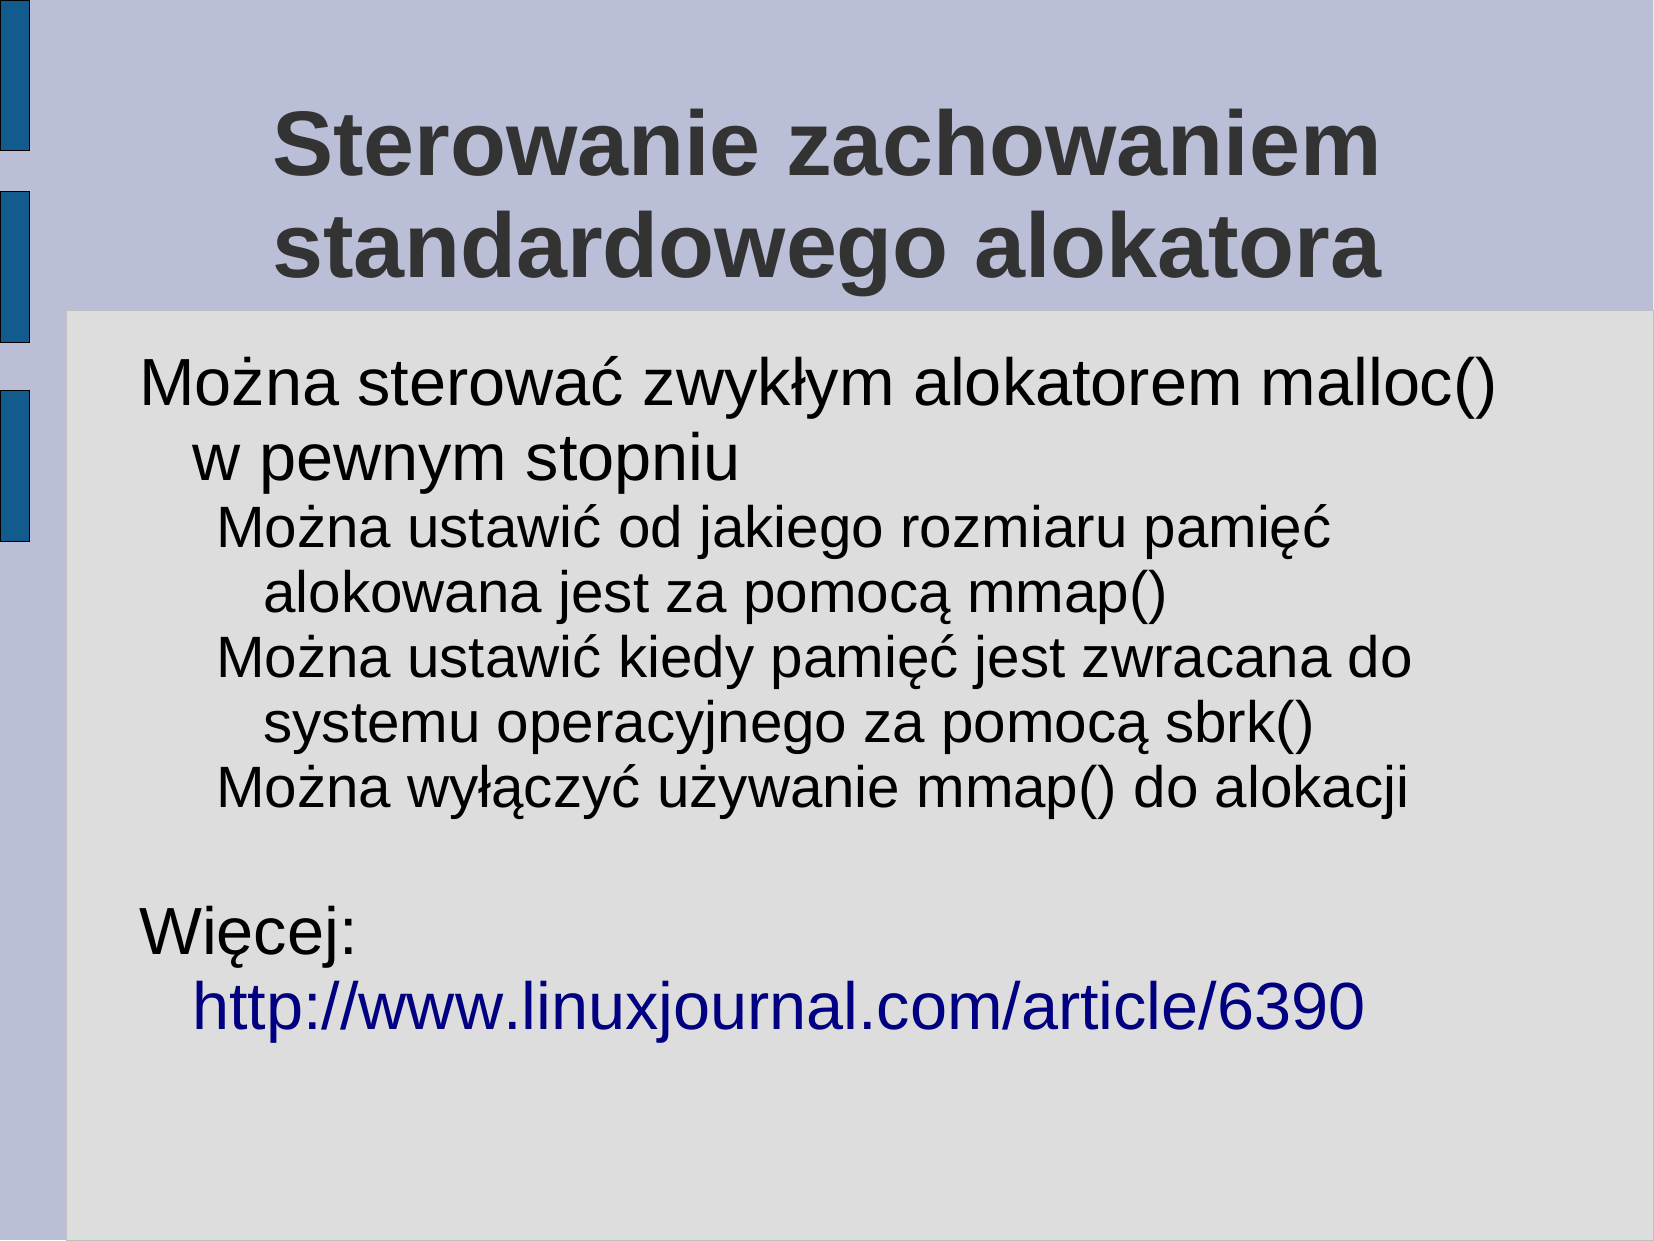

# Sterowanie zachowaniem standardowego alokatora
Można sterować zwykłym alokatorem malloc() w pewnym stopniu
Można ustawić od jakiego rozmiaru pamięć alokowana jest za pomocą mmap()
Można ustawić kiedy pamięć jest zwracana do systemu operacyjnego za pomocą sbrk()
Można wyłączyć używanie mmap() do alokacji
Więcej: http://www.linuxjournal.com/article/6390